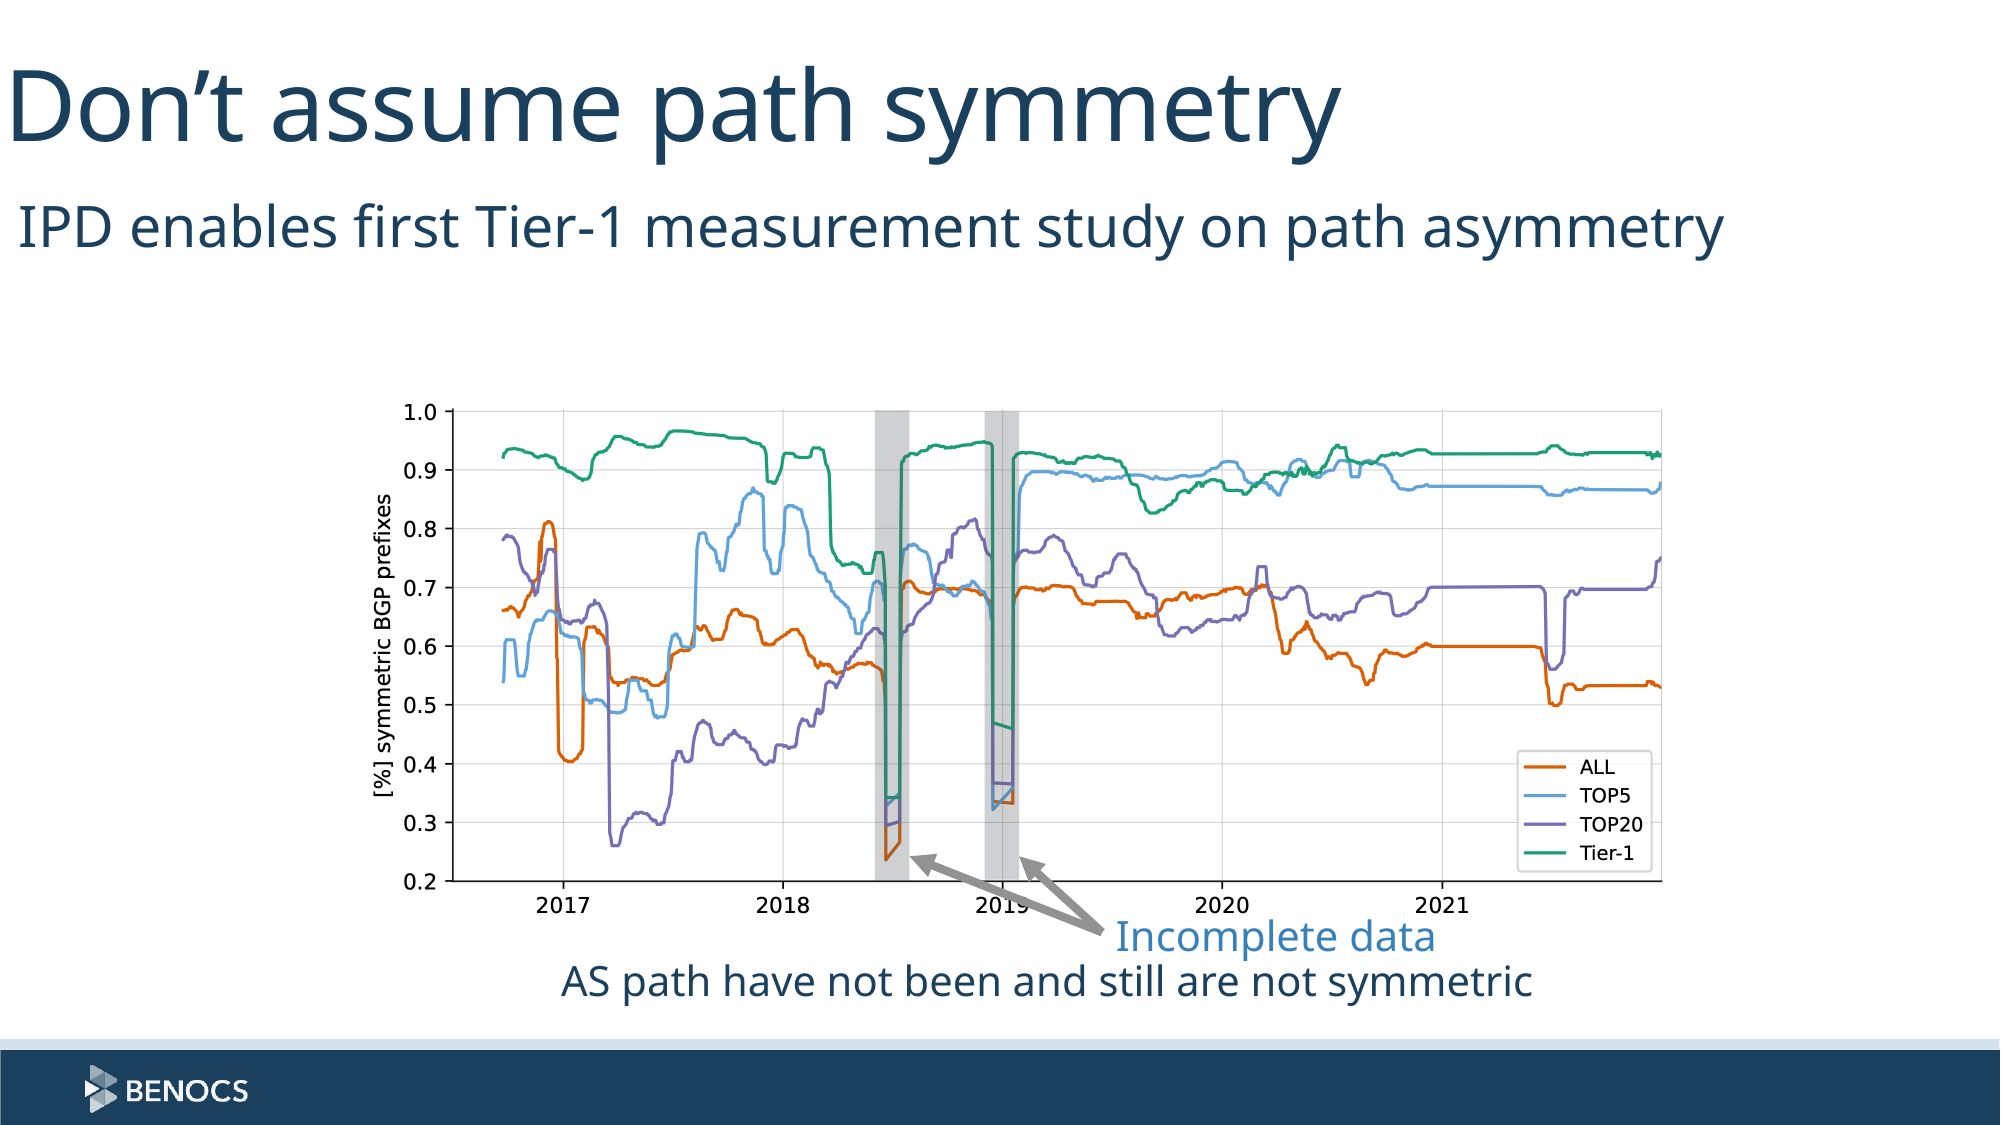

Don’t assume path symmetry
# IPD enables first Tier-1 measurement study on path asymmetry
Incomplete data
AS path have not been and still are not symmetric